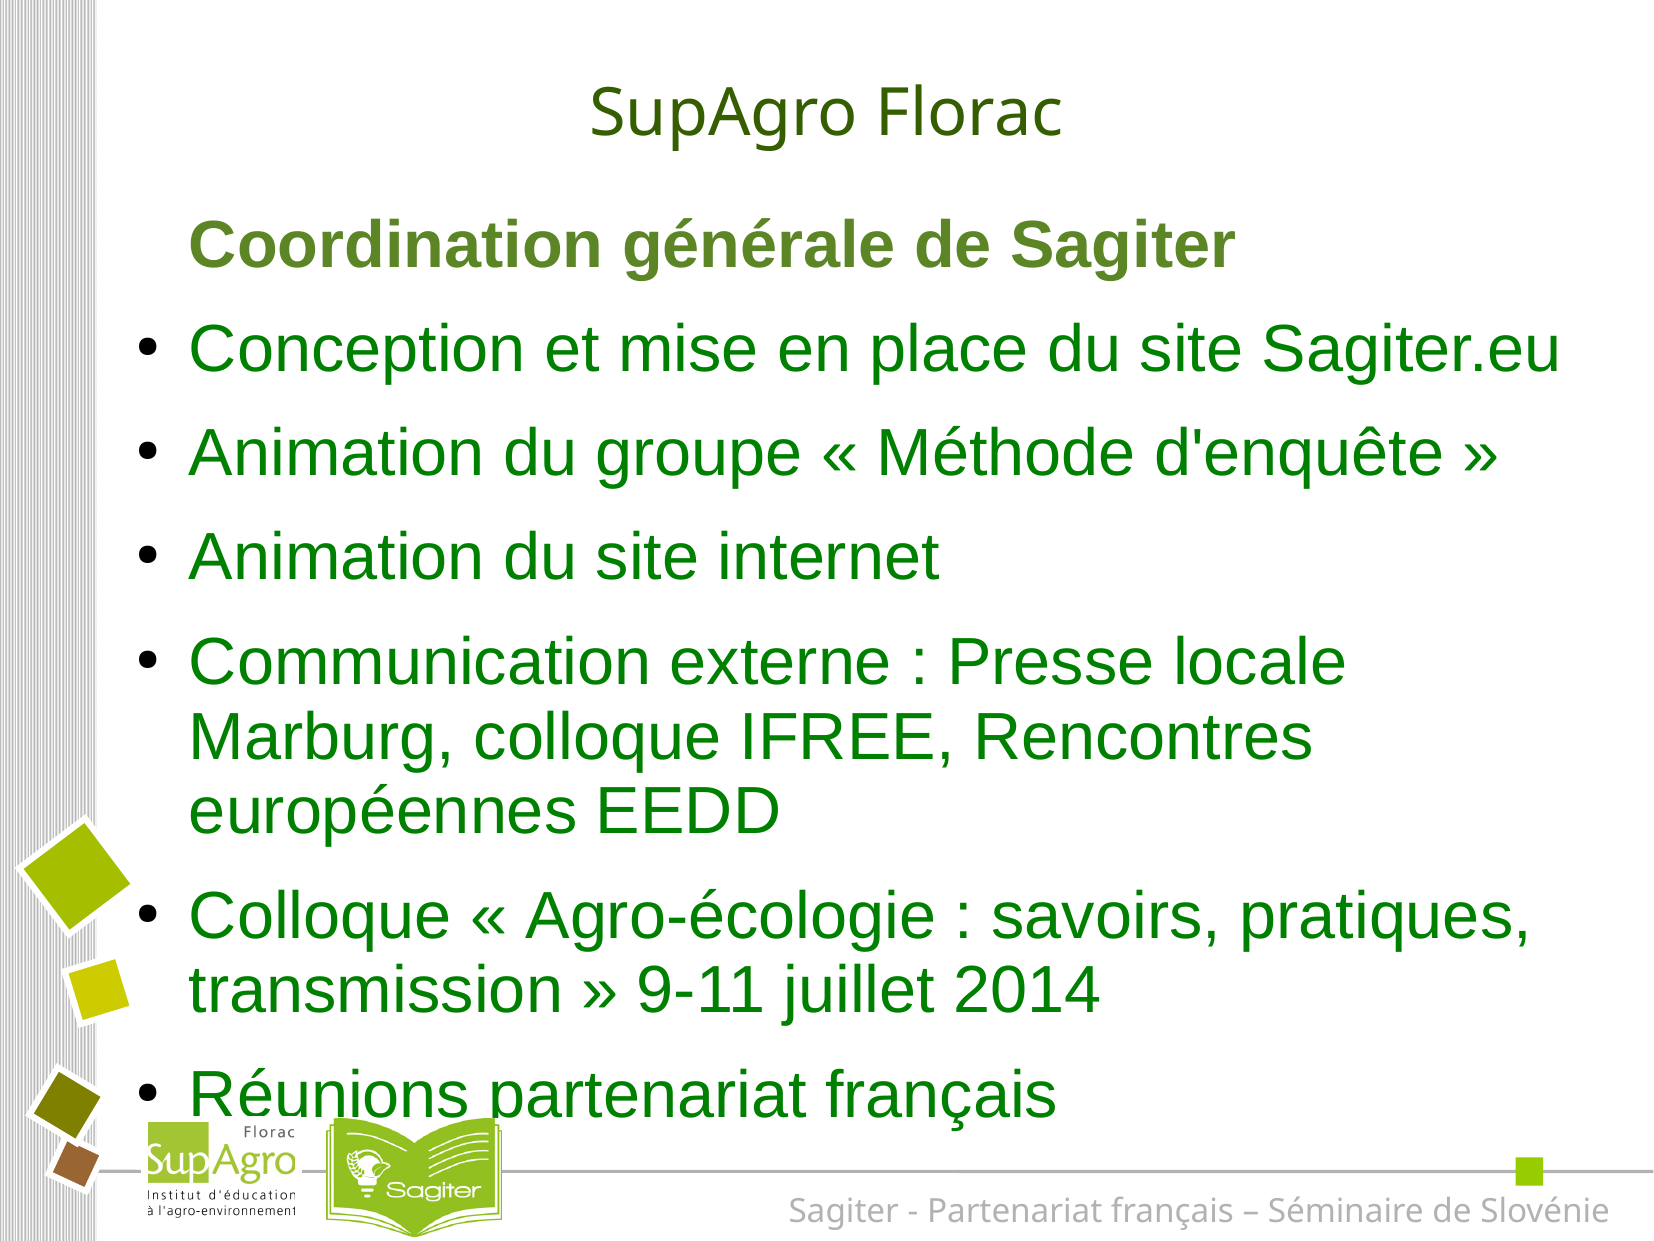

# SupAgro Florac
Coordination générale de Sagiter
Conception et mise en place du site Sagiter.eu
Animation du groupe « Méthode d'enquête »
Animation du site internet
Communication externe : Presse locale Marburg, colloque IFREE, Rencontres européennes EEDD
Colloque « Agro-écologie : savoirs, pratiques, transmission » 9-11 juillet 2014
Réunions partenariat français
Sagiter - Partenariat français – Séminaire de Slovénie